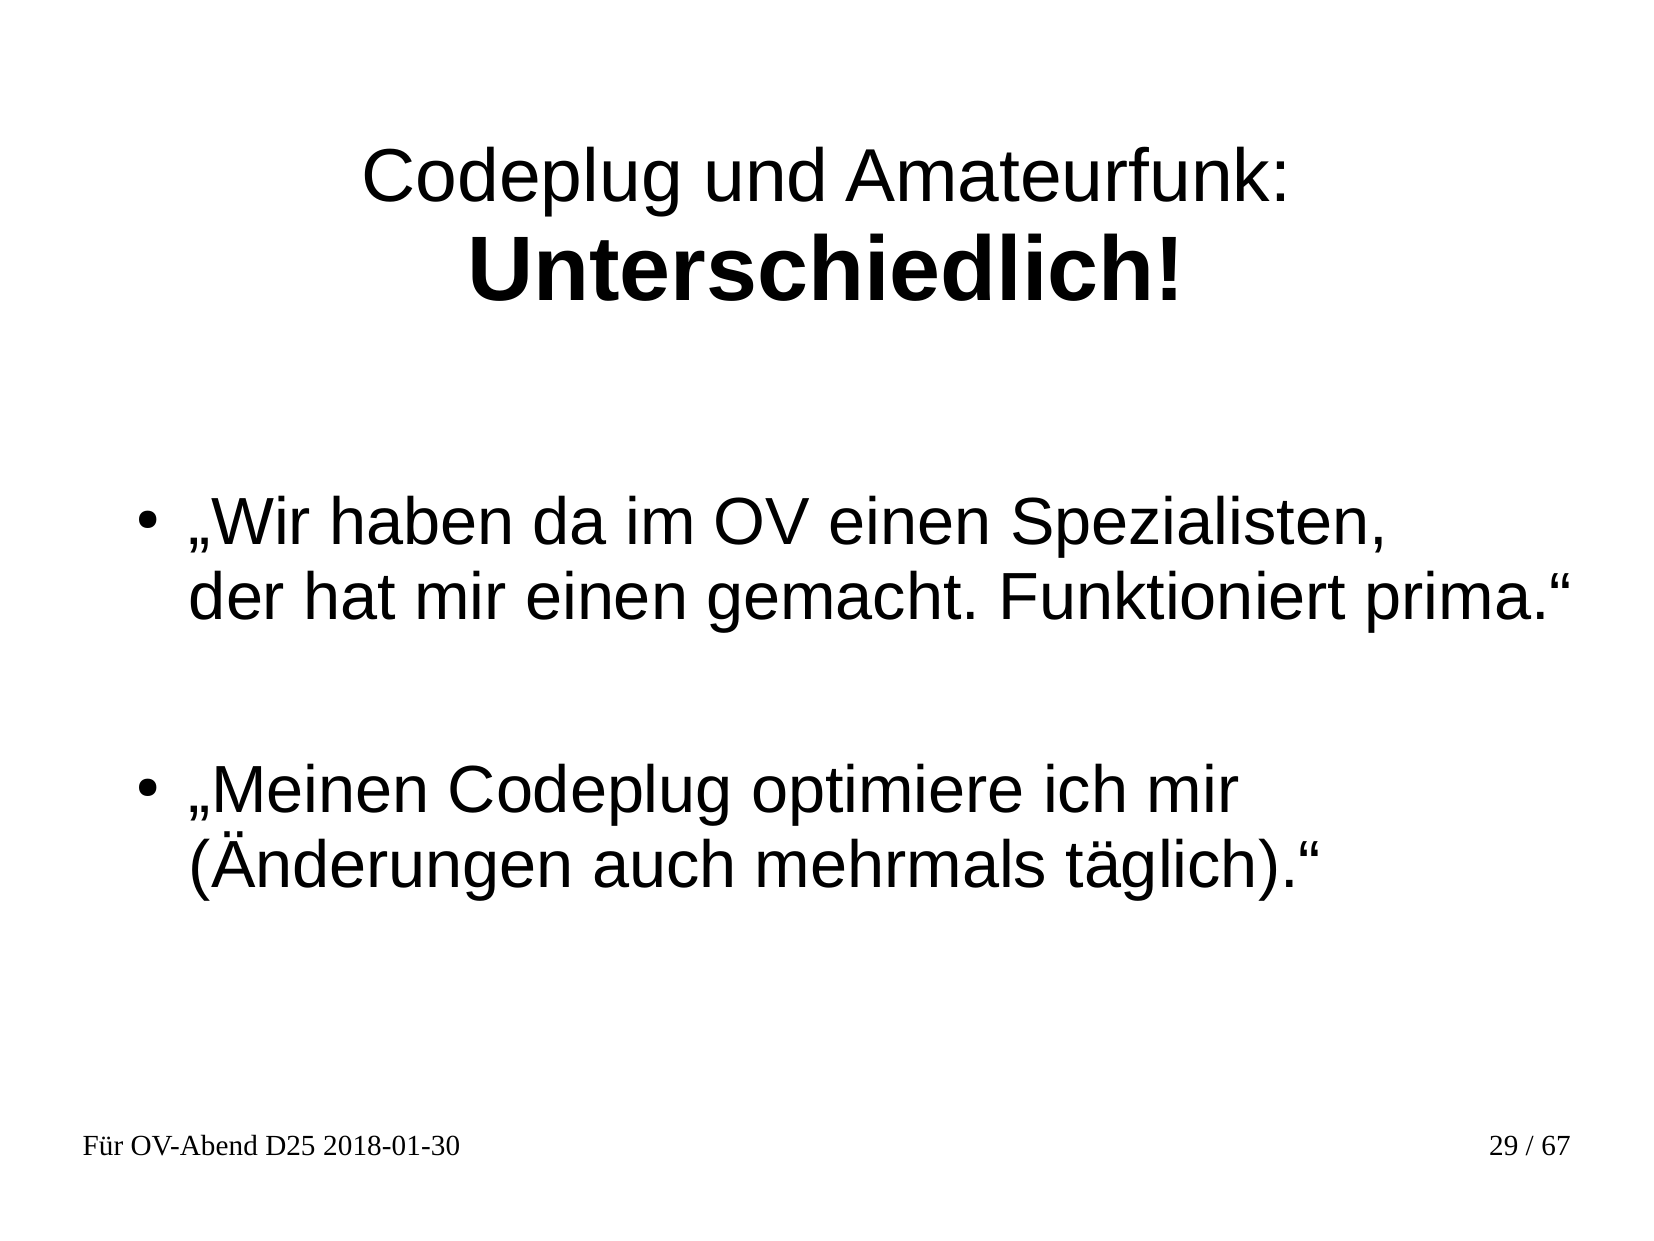

# Codeplug und Amateurfunk: Unterschiedlich!
„Wir haben da im OV einen Spezialisten,
der hat mir einen gemacht. Funktioniert prima.“
„Meinen Codeplug optimiere ich mir
(Änderungen auch mehrmals täglich).“
29